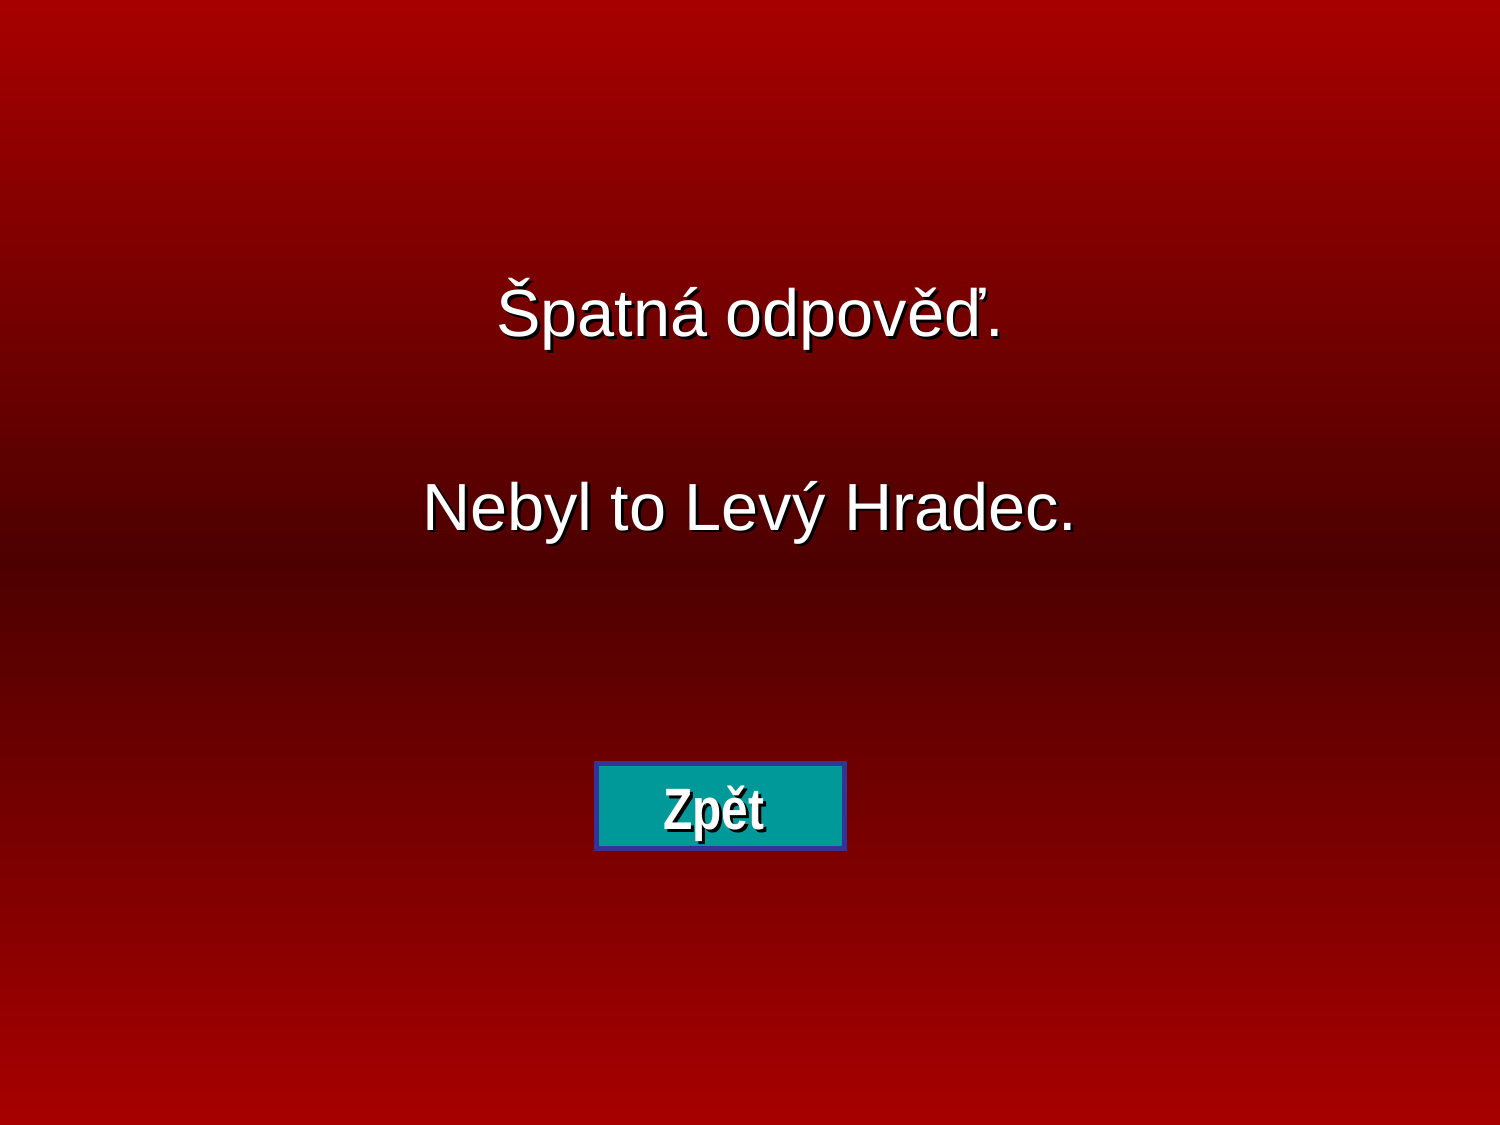

#
Špatná odpověď.
Nebyl to Levý Hradec.
Zpět